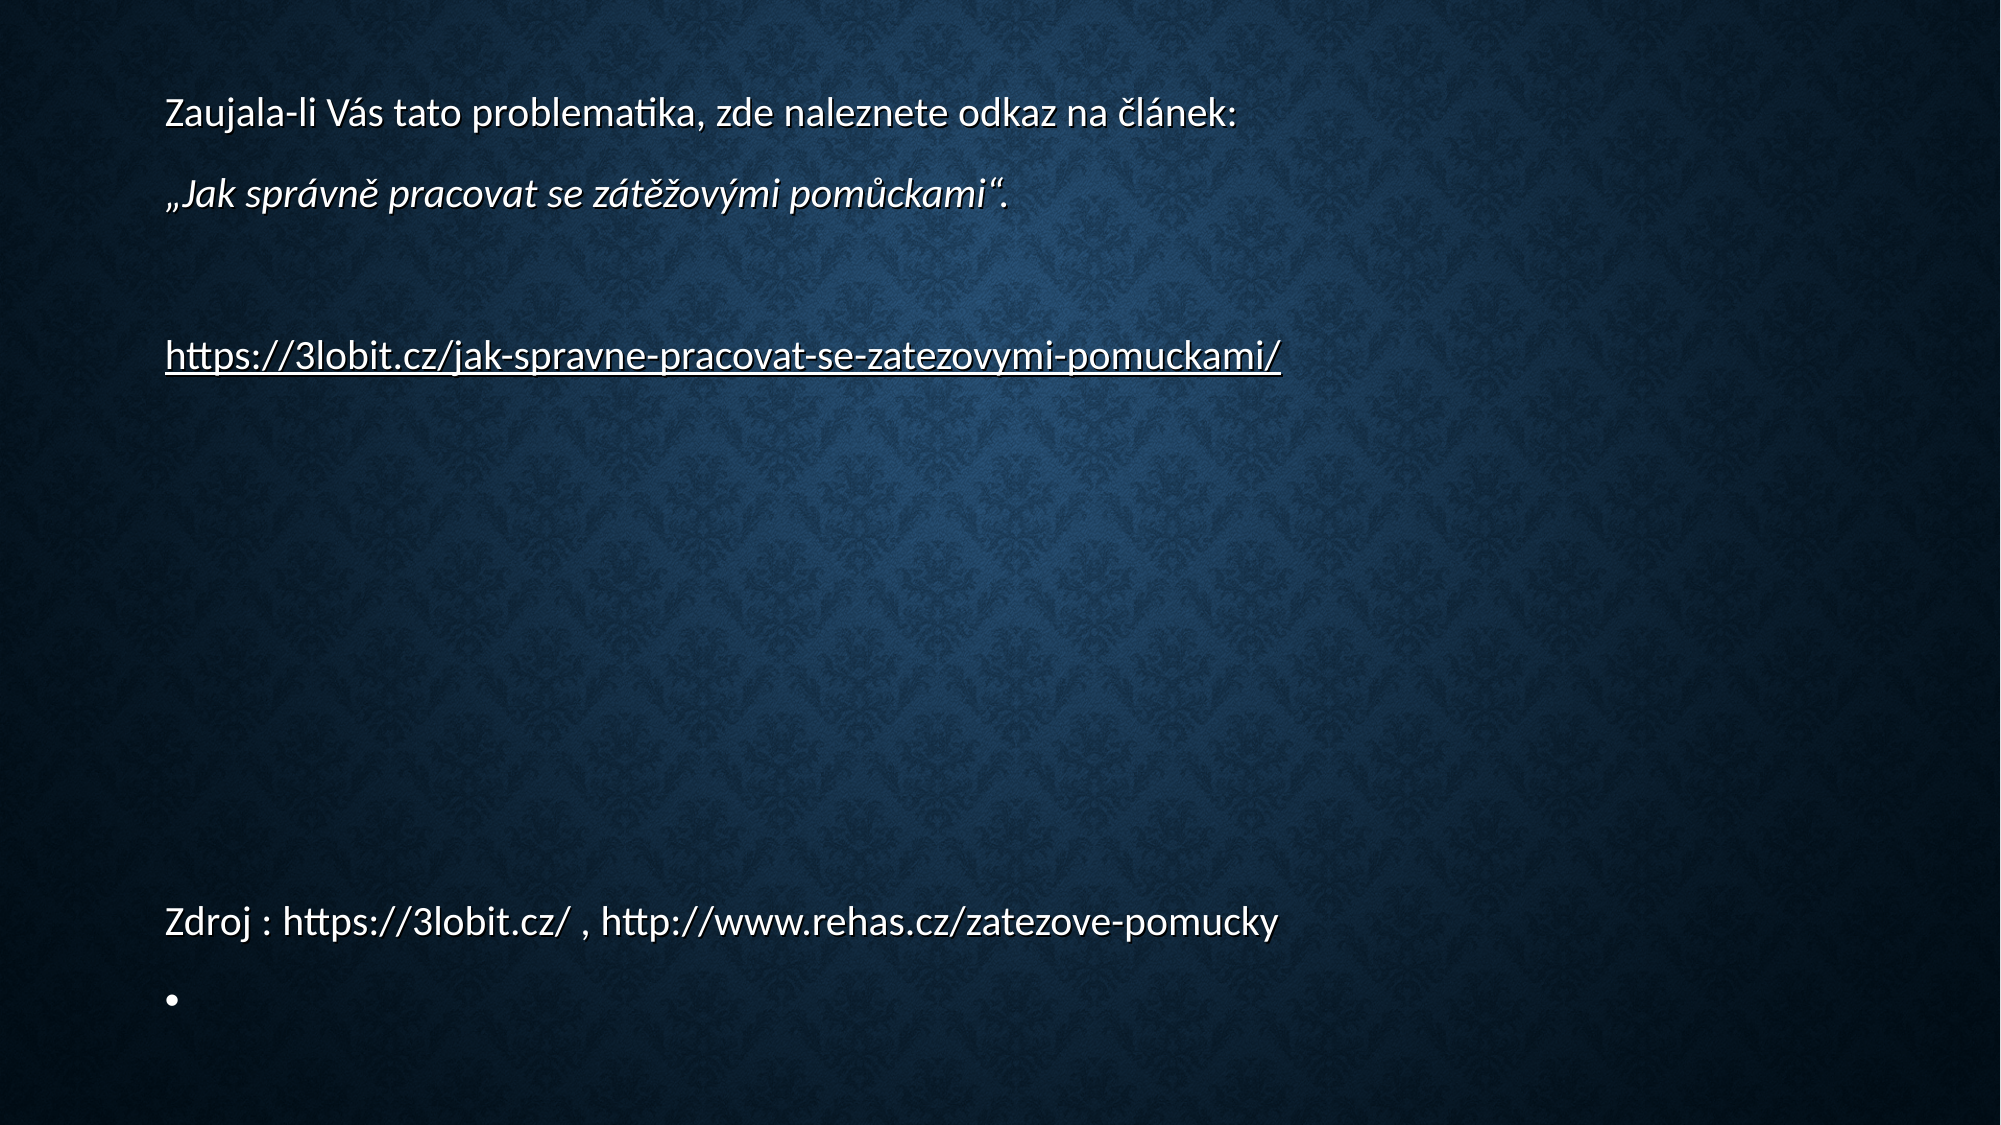

# Zaujala-li Vás tato problematika, zde naleznete odkaz na článek:
„Jak správně pracovat se zátěžovými pomůckami“.
https://3lobit.cz/jak-spravne-pracovat-se-zatezovymi-pomuckami/
Zdroj : https://3lobit.cz/ , http://www.rehas.cz/zatezove-pomucky